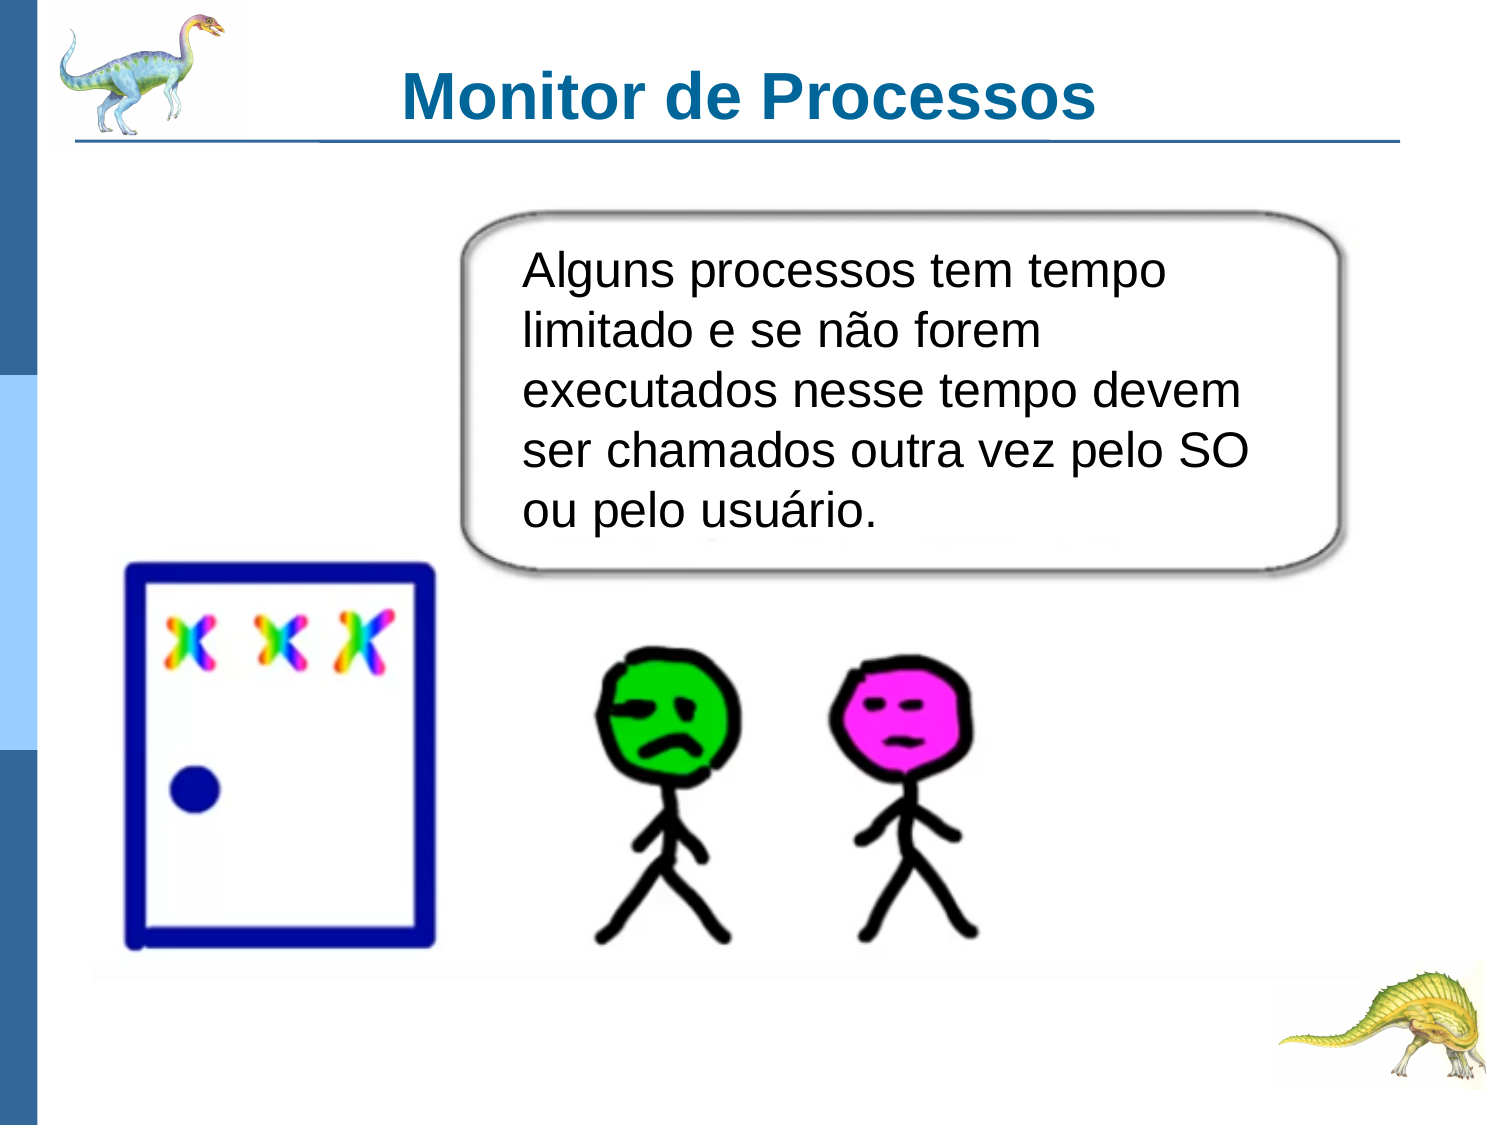

Monitor de Processos
Alguns processos tem tempo limitado e se não forem executados nesse tempo devem ser chamados outra vez pelo SO ou pelo usuário.